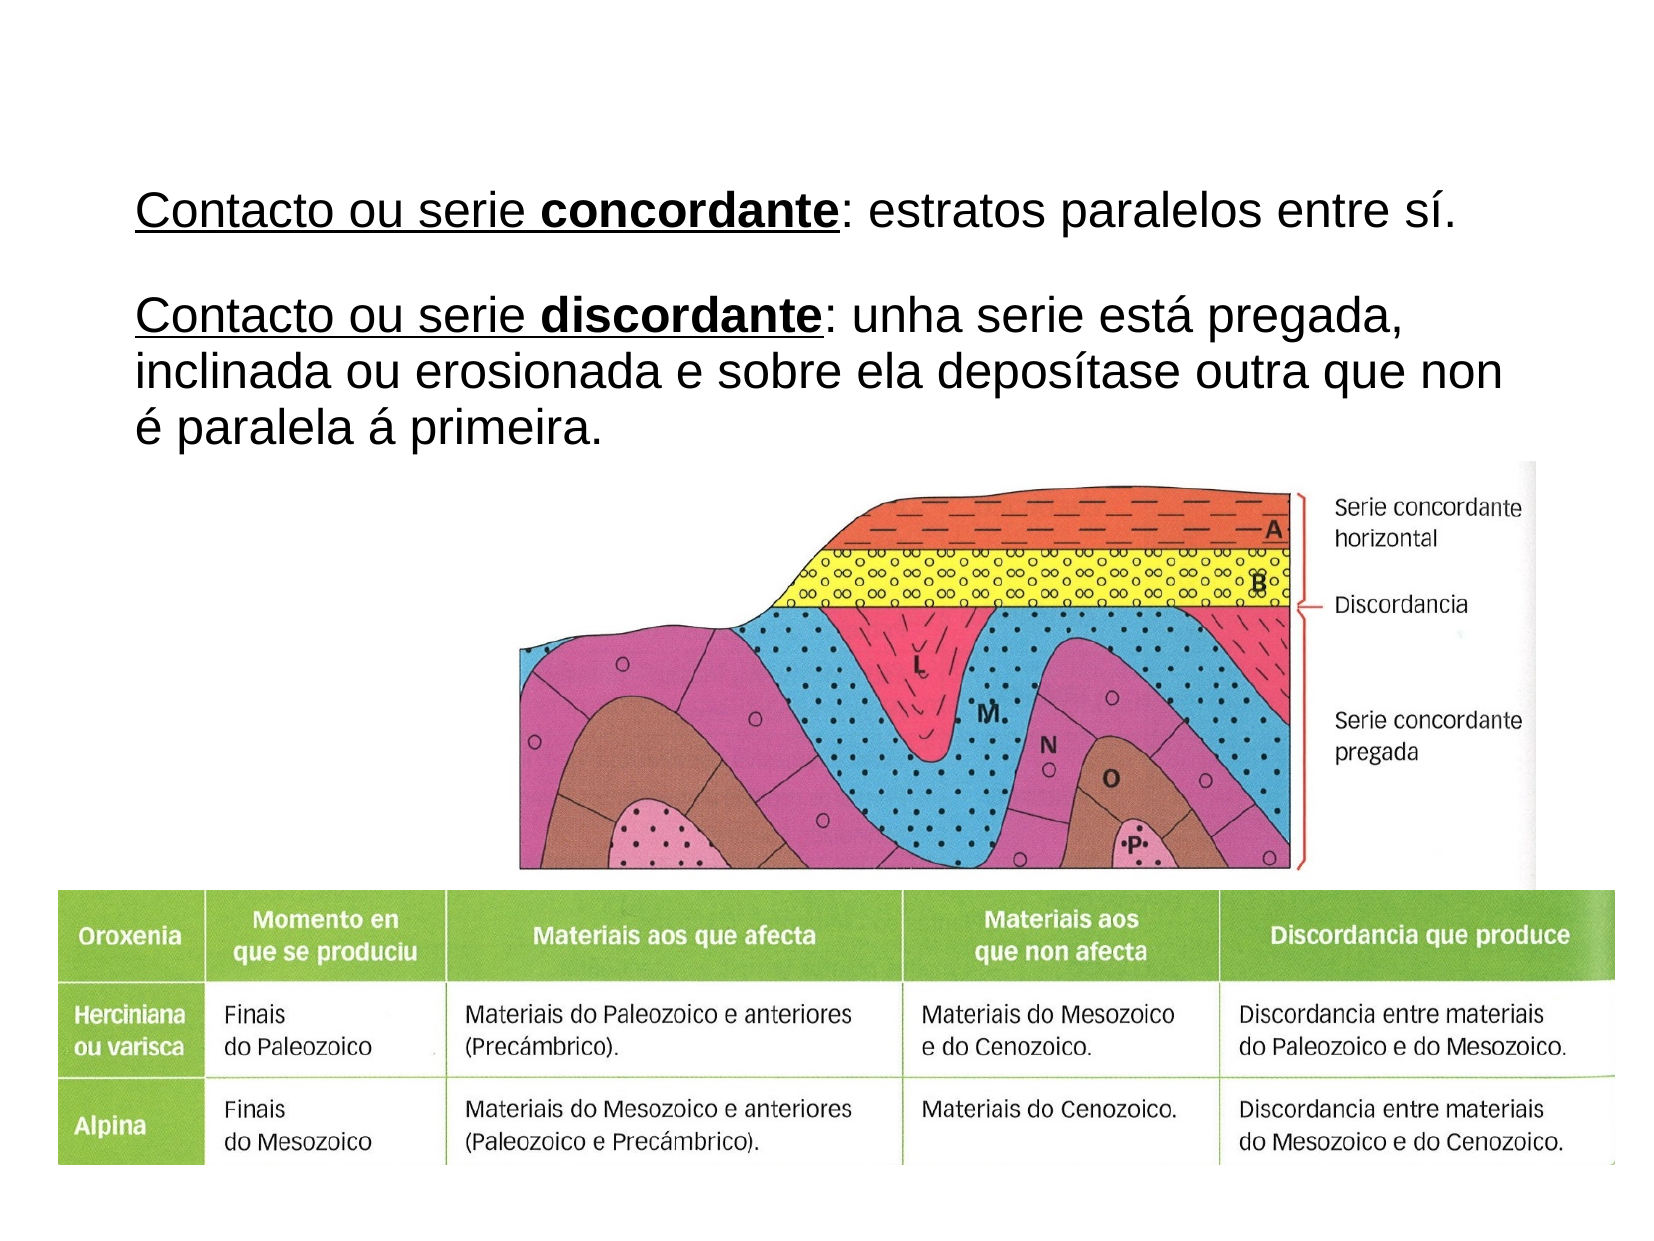

Contacto ou serie concordante: estratos paralelos entre sí.
Contacto ou serie discordante: unha serie está pregada, inclinada ou erosionada e sobre ela deposítase outra que non é paralela á primeira.